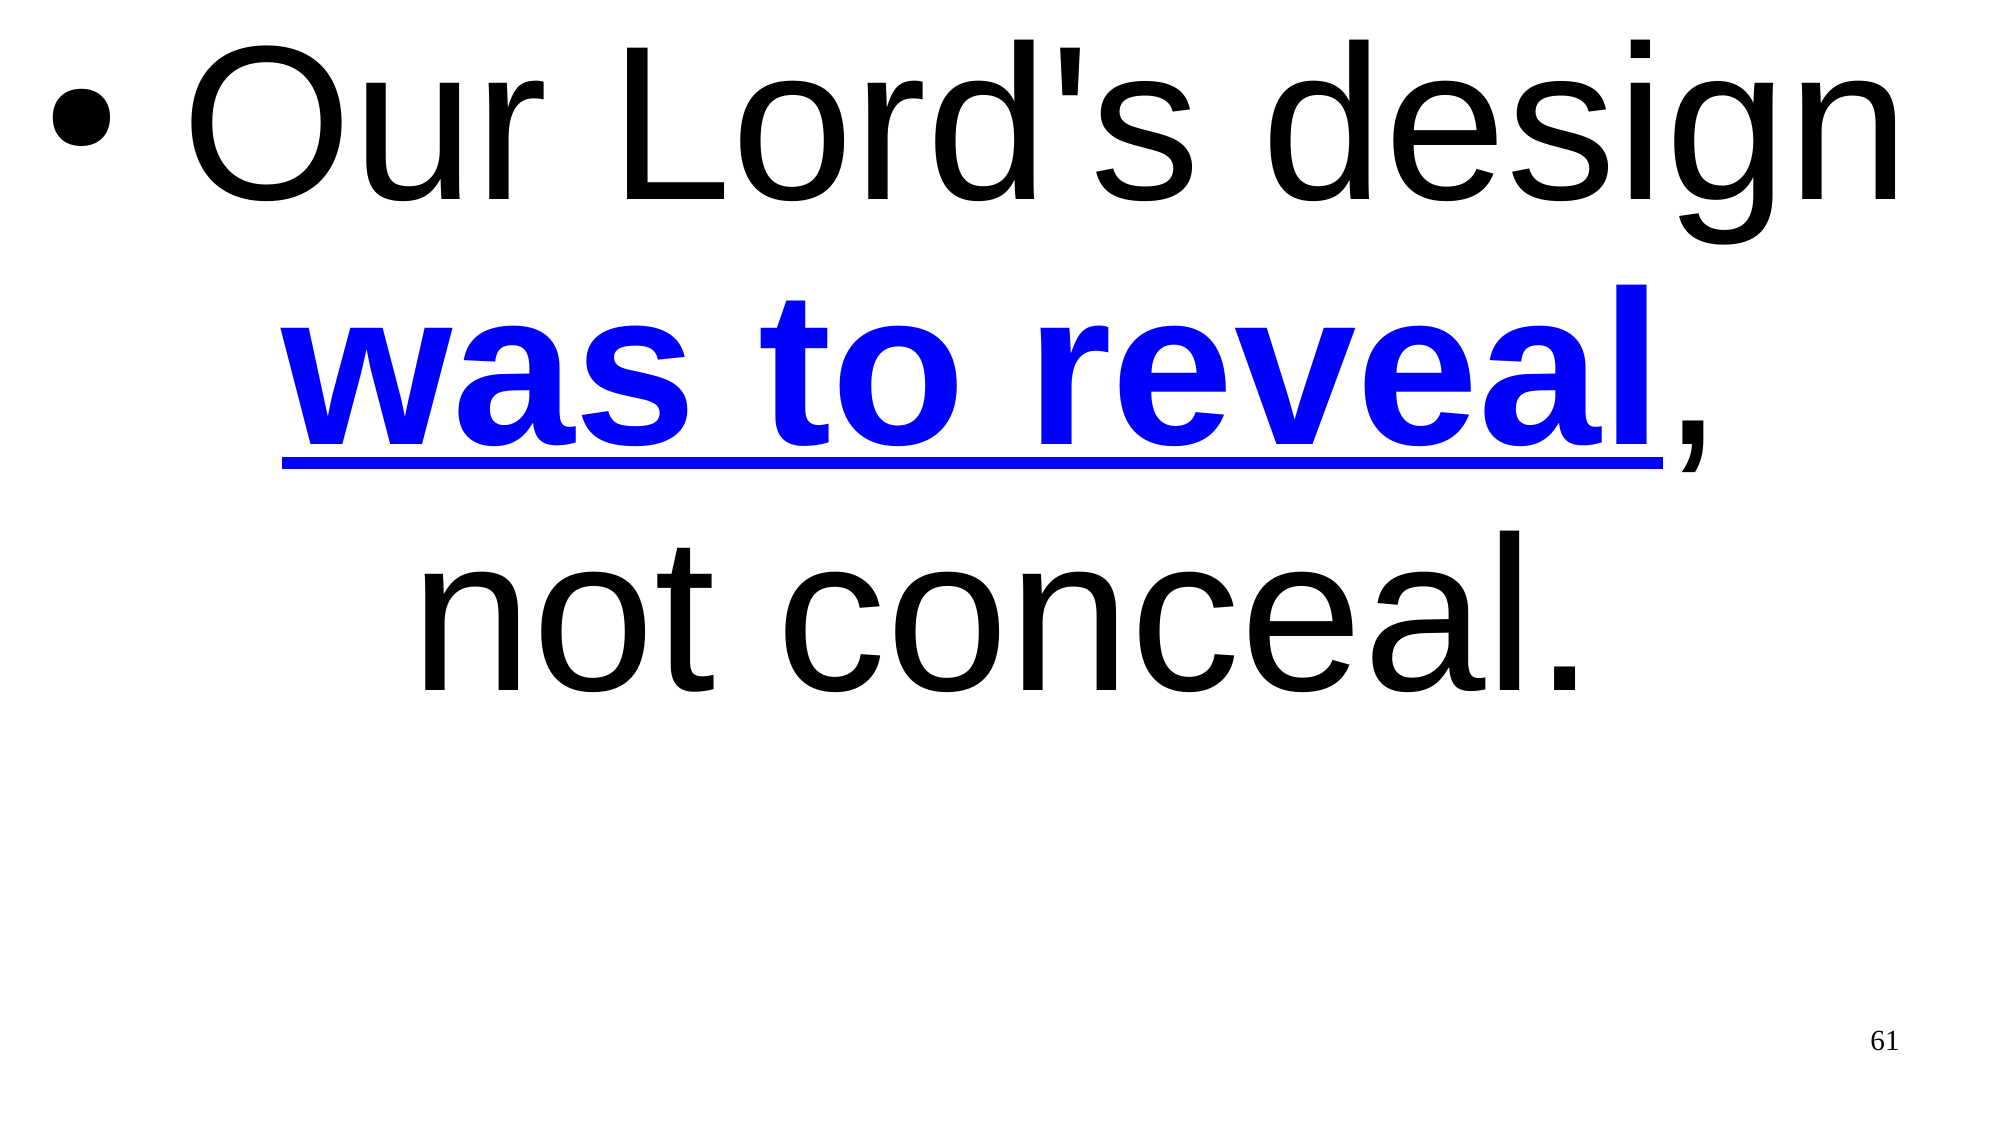

# Our Lord's design was to reveal, not conceal.
61